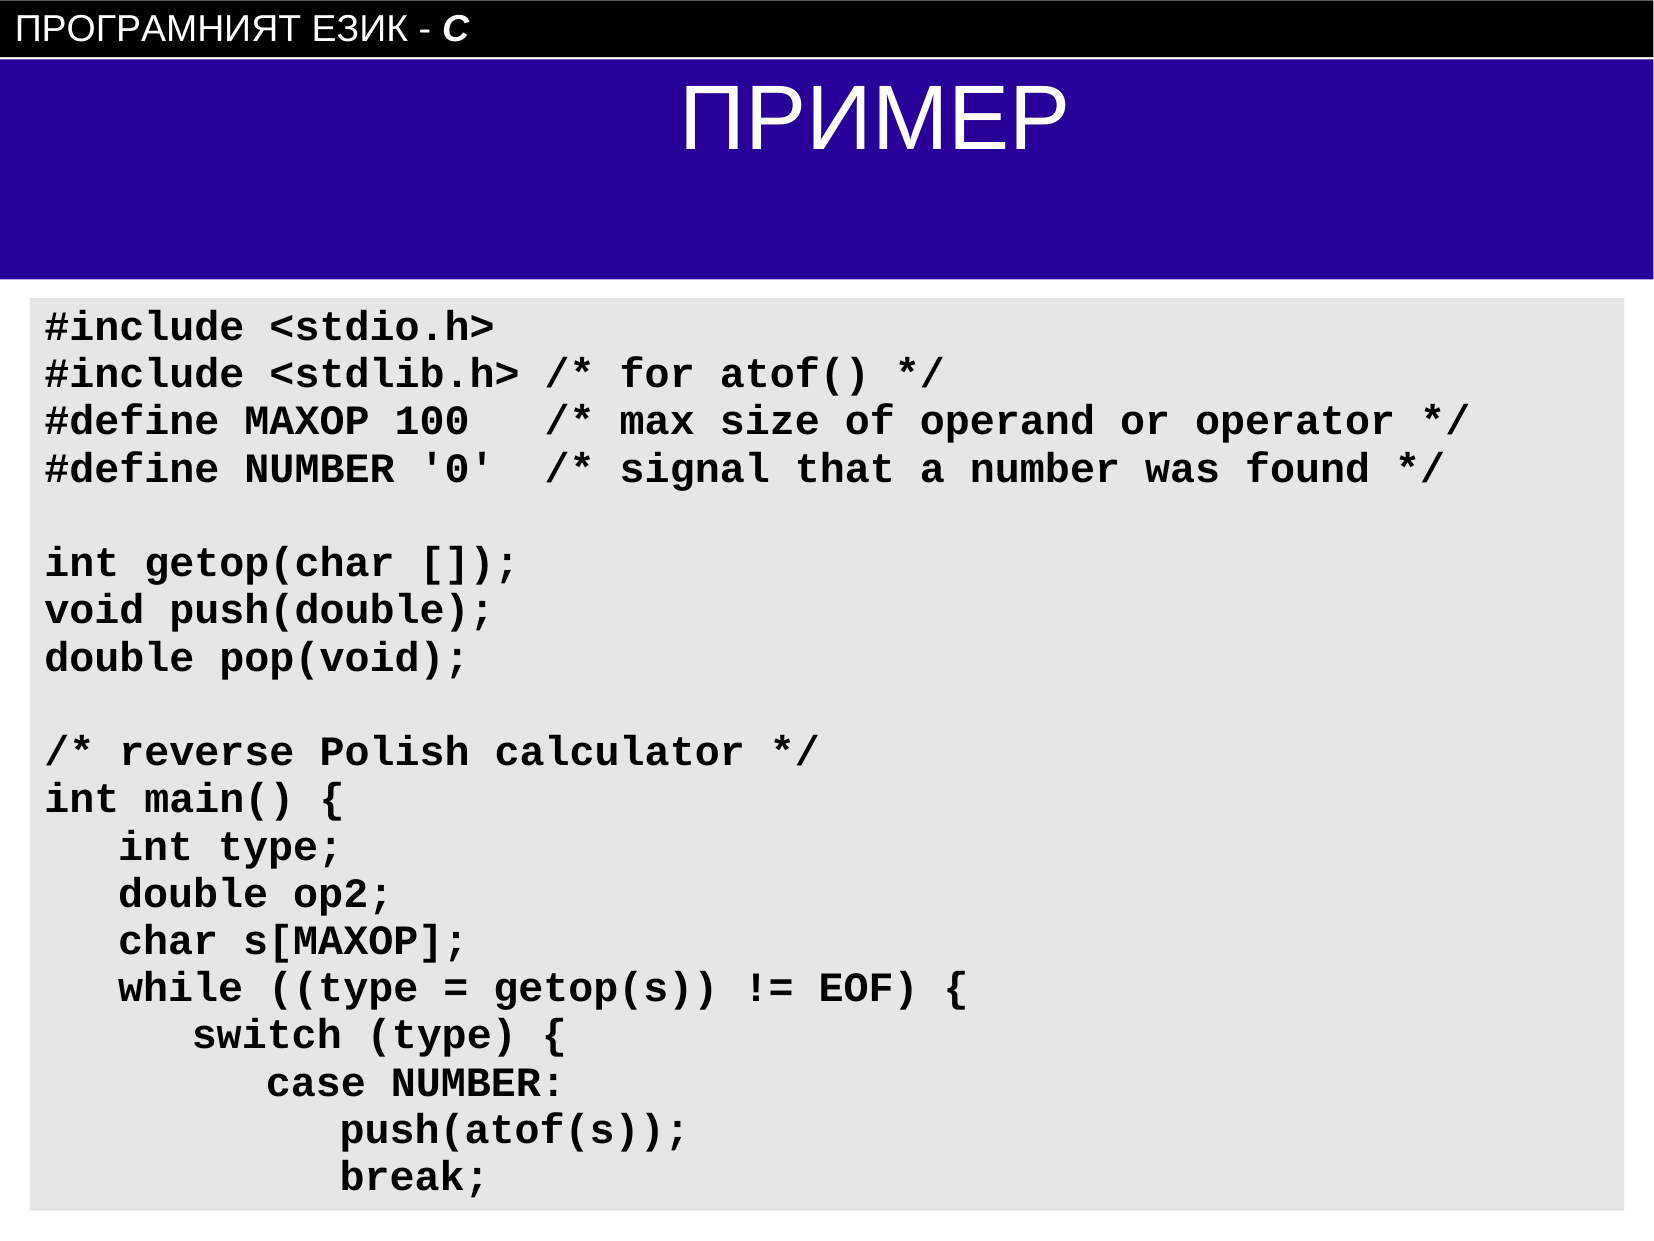

ПРОГРАМНИЯT ЕЗИК - С
									ПРИМЕР
#include <stdio.h>
#include <stdlib.h> /* for atof() */
#define MAXOP 100 /* max size of operand or operator */
#define NUMBER '0' /* signal that a number was found */
int getop(char []);
void push(double);
double pop(void);
/* reverse Polish calculator */
int main() {
	int type;
	double op2;
	char s[MAXOP];
	while ((type = getop(s)) != EOF) {
		switch (type) {
			case NUMBER:
				push(atof(s));
				break;